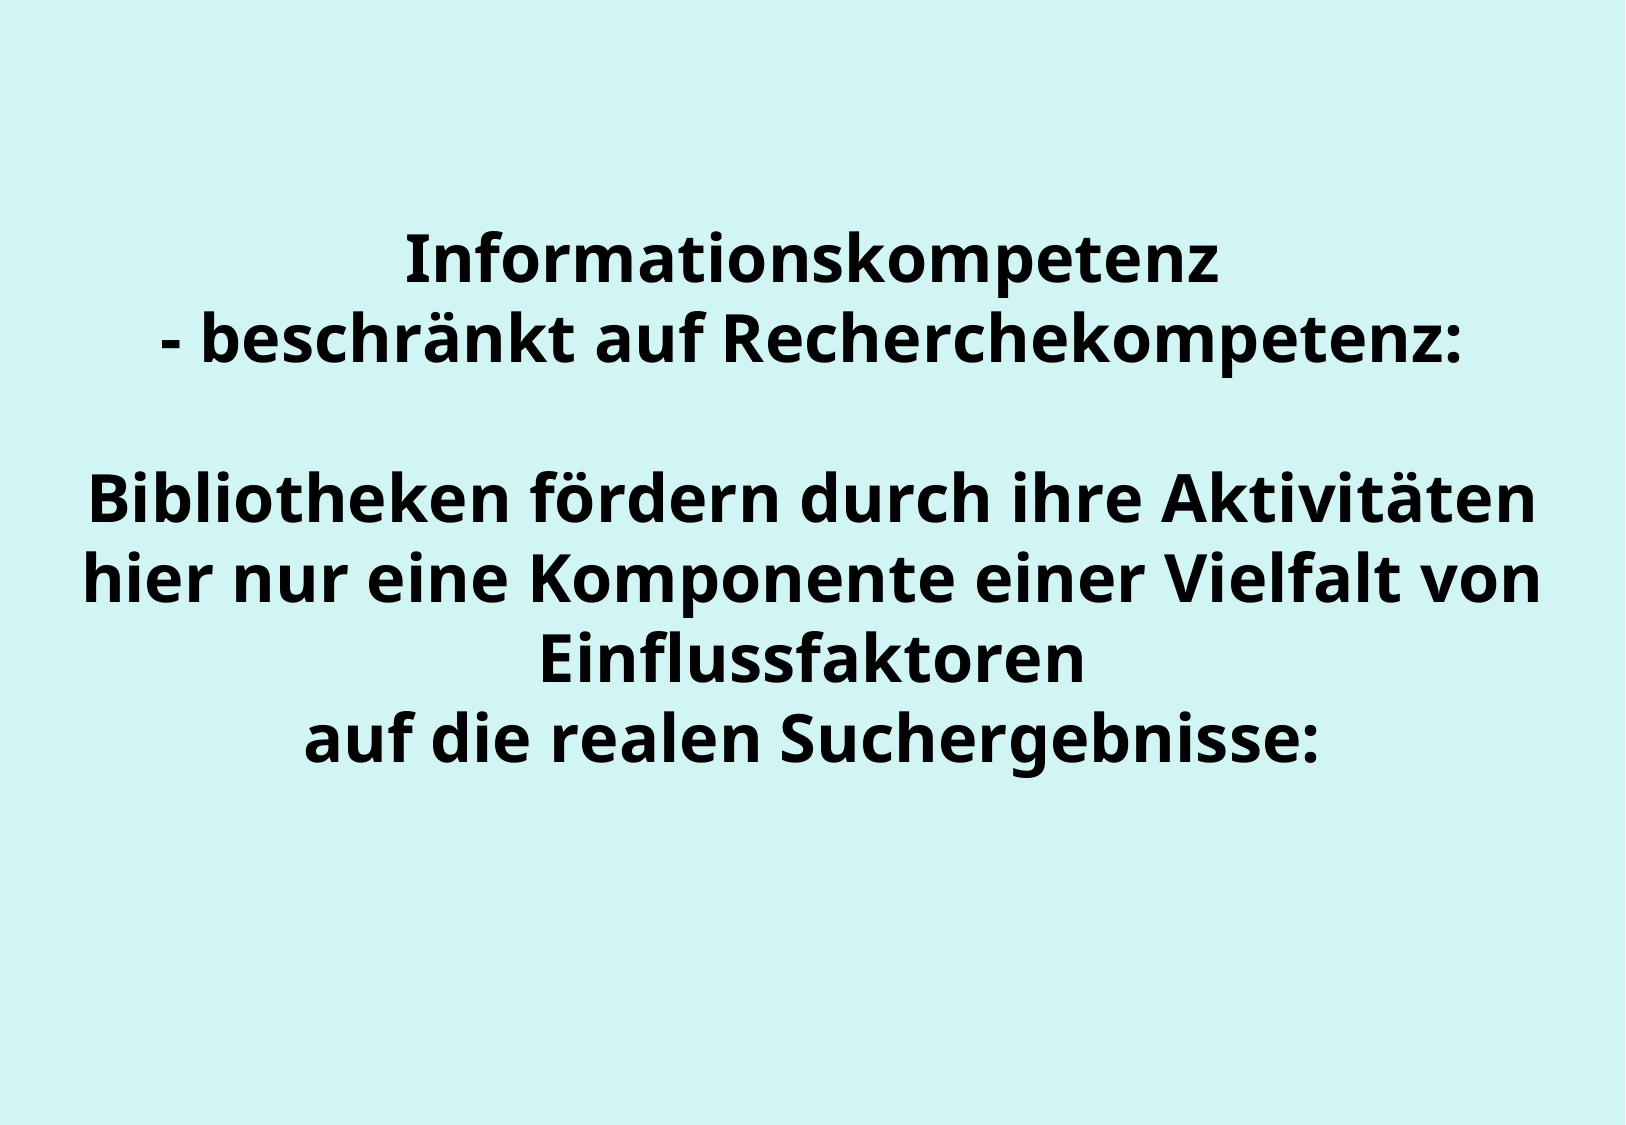

# Informationskompetenz - beschränkt auf Recherchekompetenz: Bibliotheken fördern durch ihre Aktivitäten hier nur eine Komponente einer Vielfalt von Einflussfaktoren auf die realen Suchergebnisse: